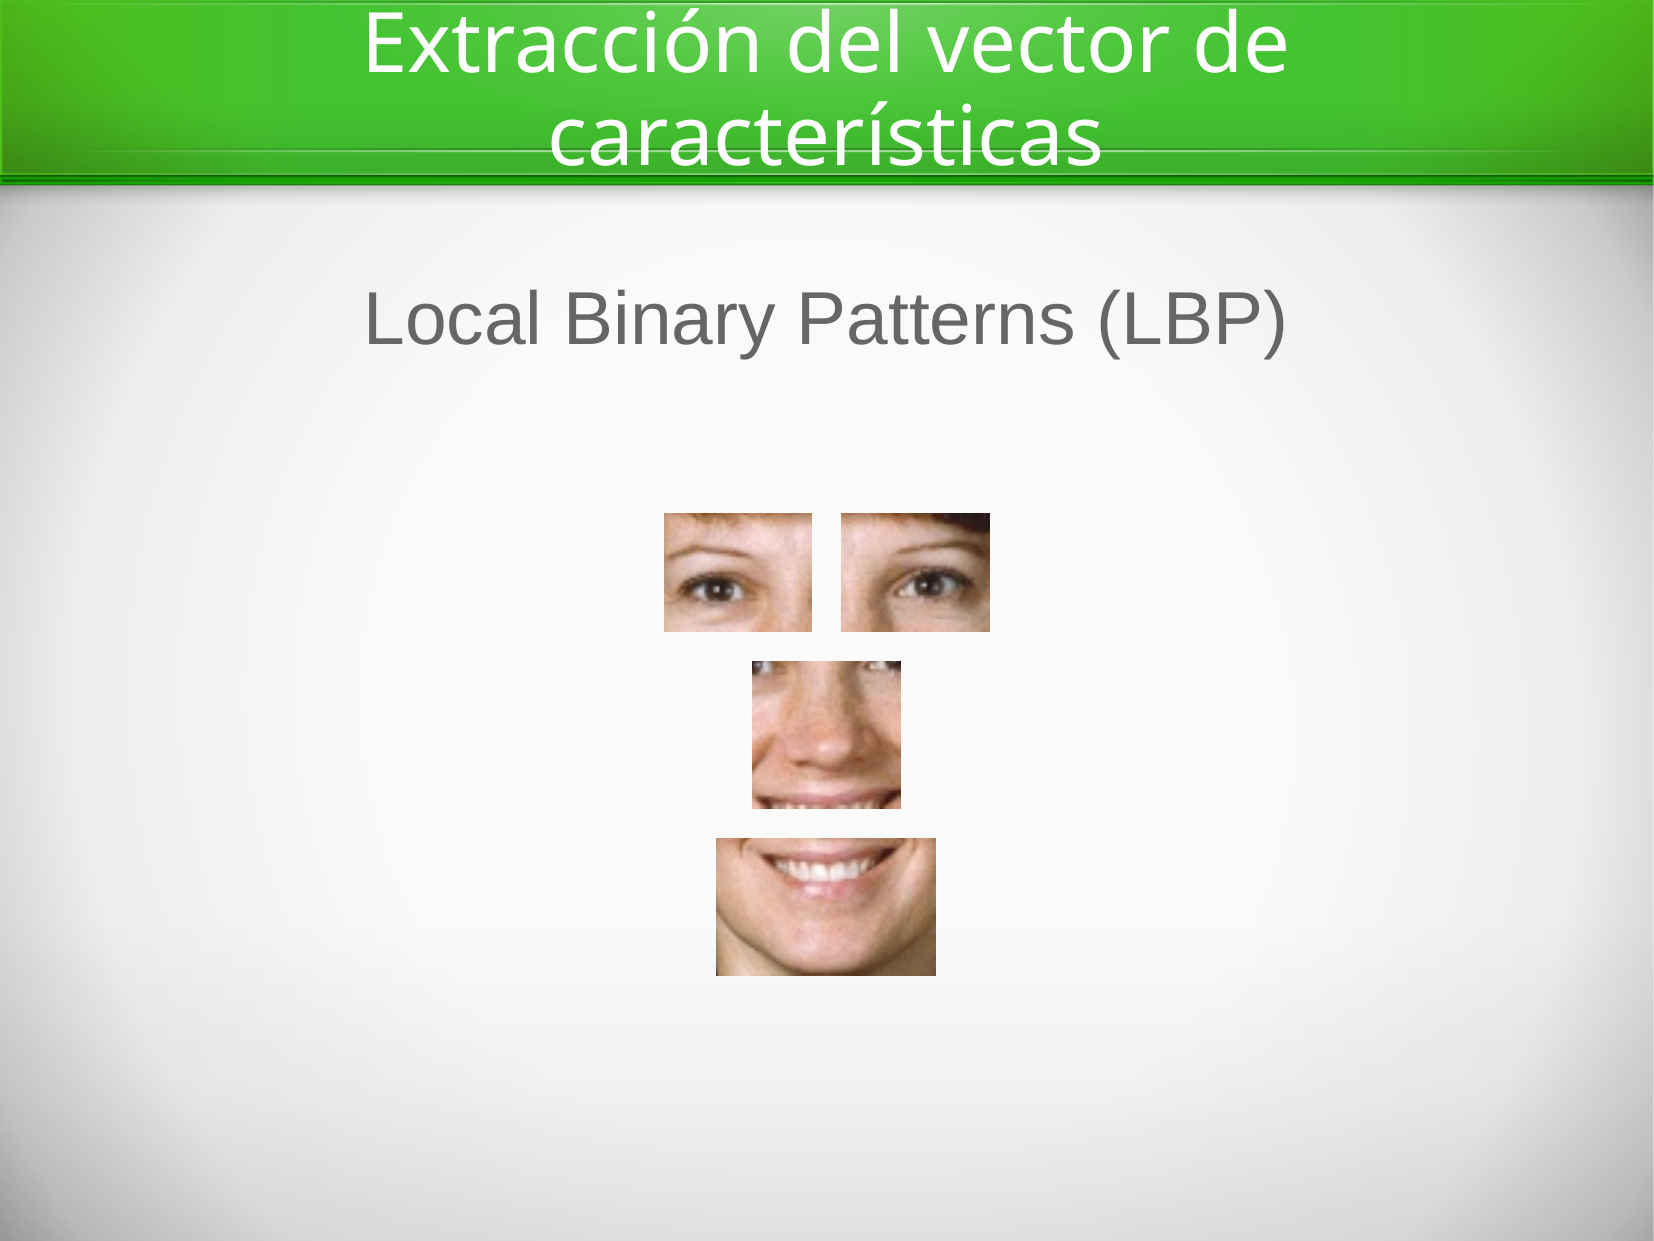

# Extracción del vector de características
Local Binary Patterns (LBP)